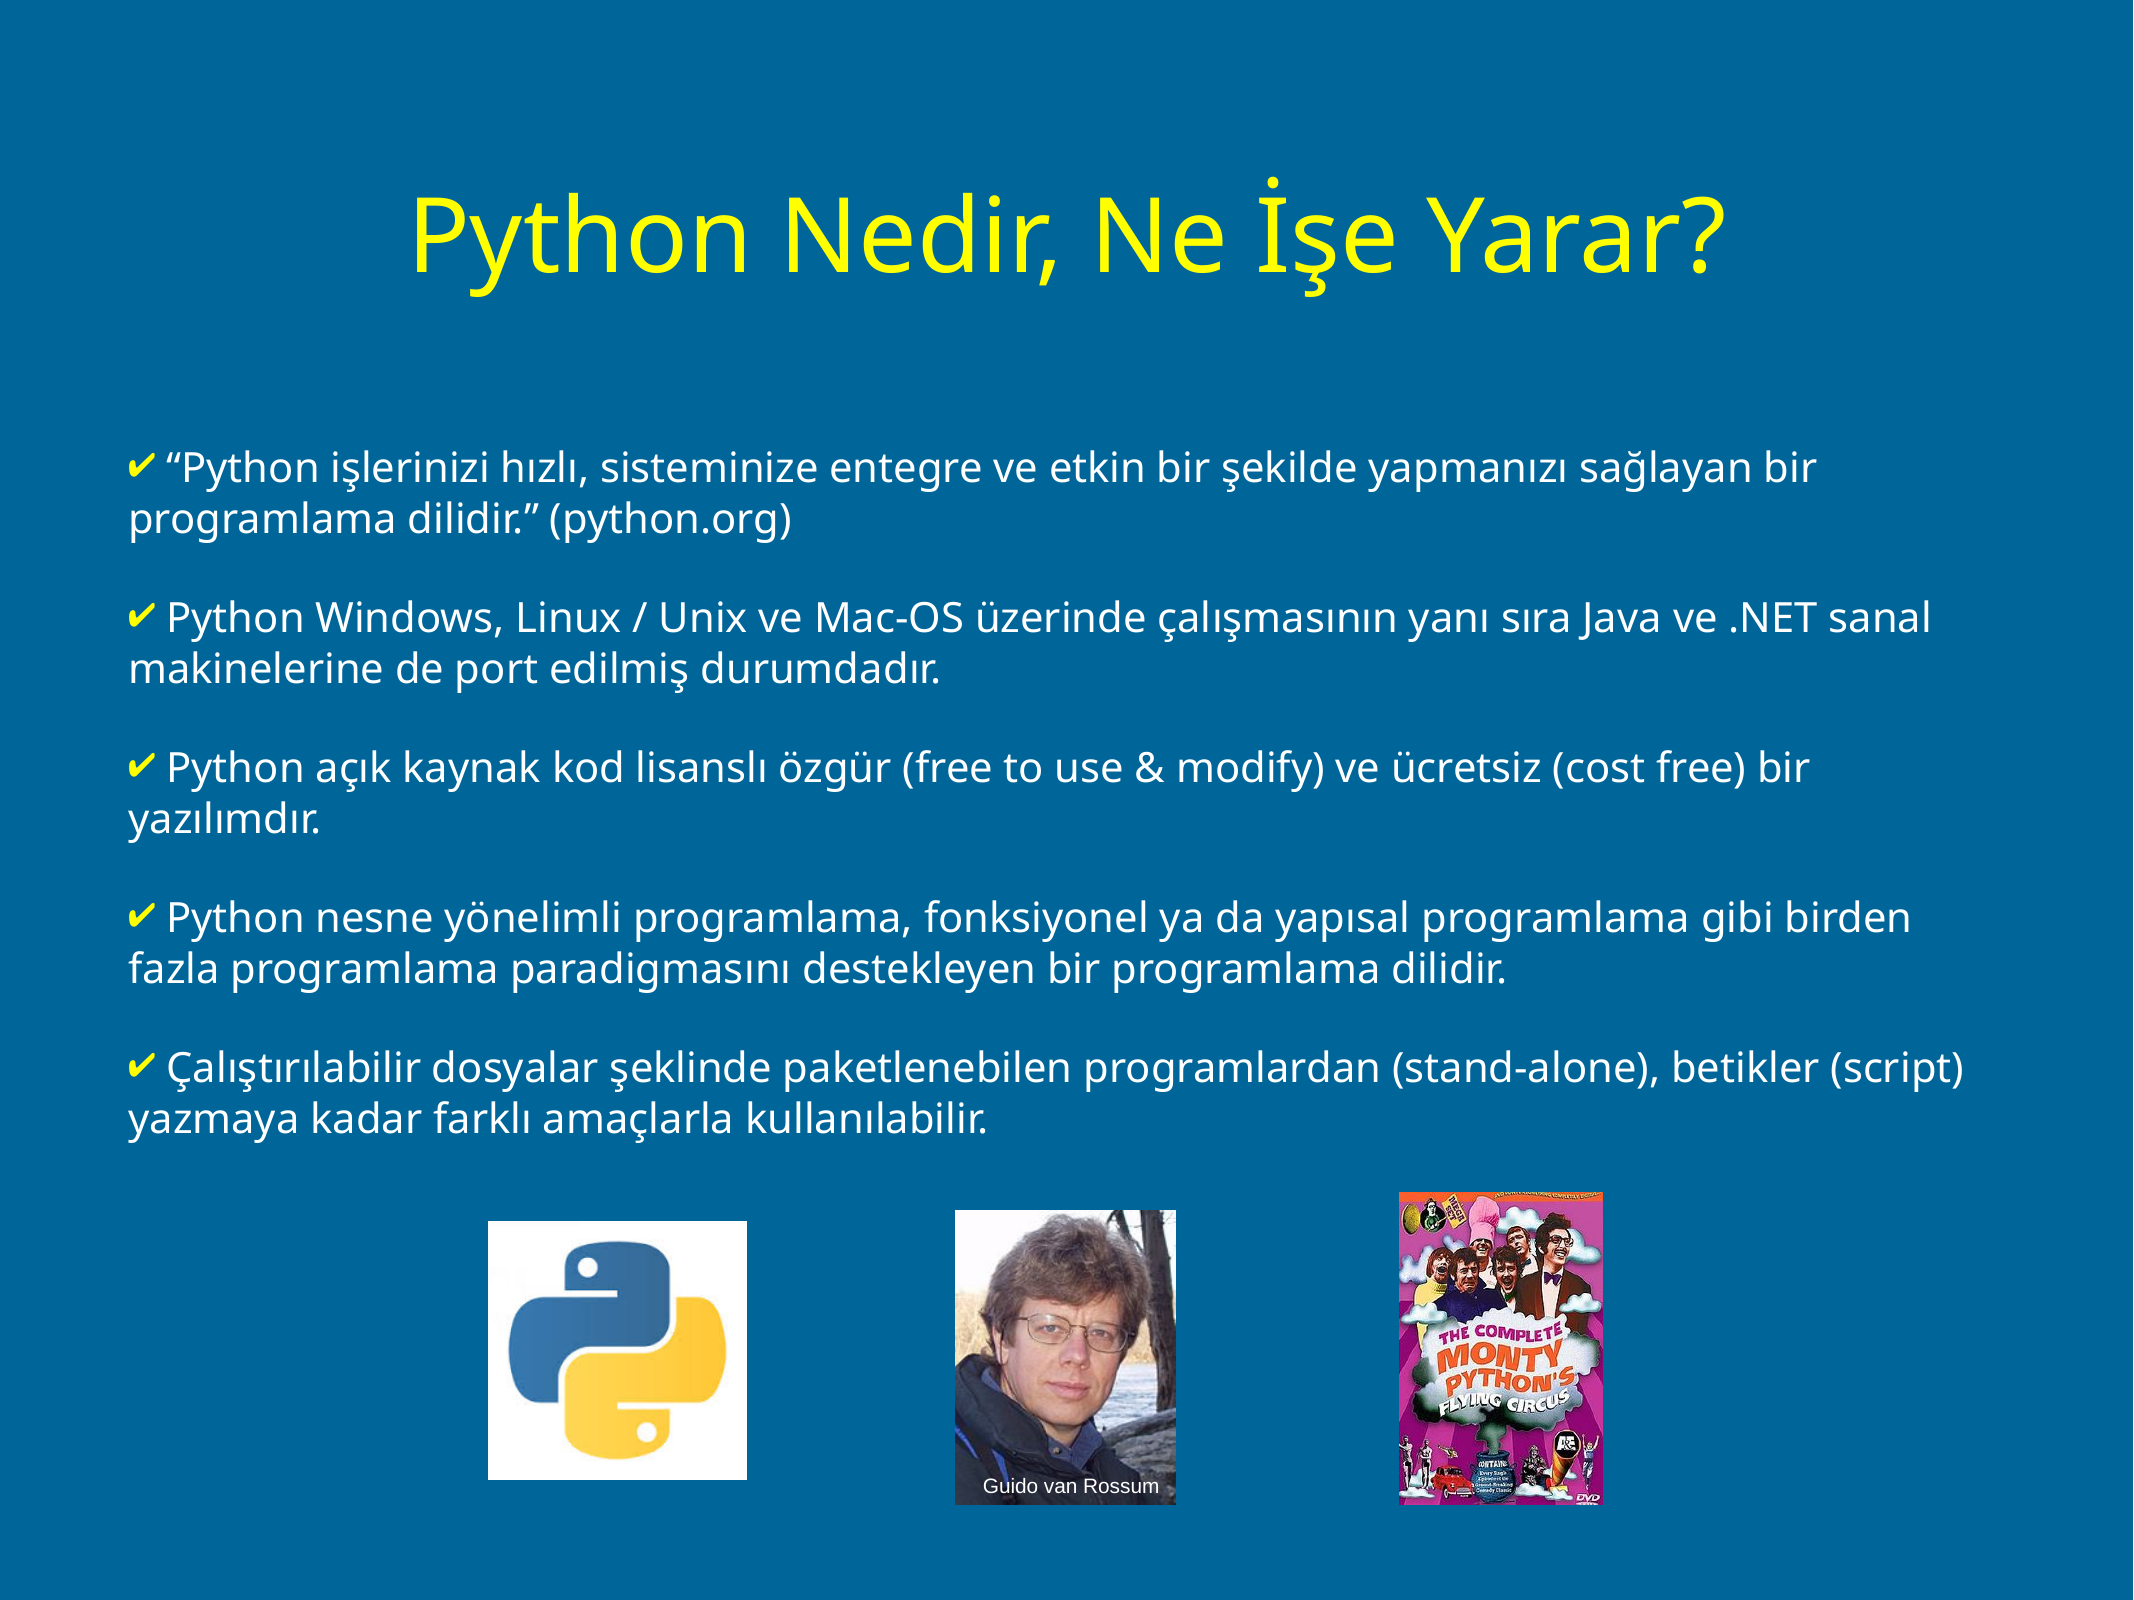

# Python Nedir, Ne İşe Yarar?
 “Python işlerinizi hızlı, sisteminize entegre ve etkin bir şekilde yapmanızı sağlayan bir programlama dilidir.” (python.org)
 Python Windows, Linux / Unix ve Mac-OS üzerinde çalışmasının yanı sıra Java ve .NET sanal makinelerine de port edilmiş durumdadır.
 Python açık kaynak kod lisanslı özgür (free to use & modify) ve ücretsiz (cost free) bir yazılımdır.
 Python nesne yönelimli programlama, fonksiyonel ya da yapısal programlama gibi birden fazla programlama paradigmasını destekleyen bir programlama dilidir.
 Çalıştırılabilir dosyalar şeklinde paketlenebilen programlardan (stand-alone), betikler (script) yazmaya kadar farklı amaçlarla kullanılabilir.
Guido van Rossum